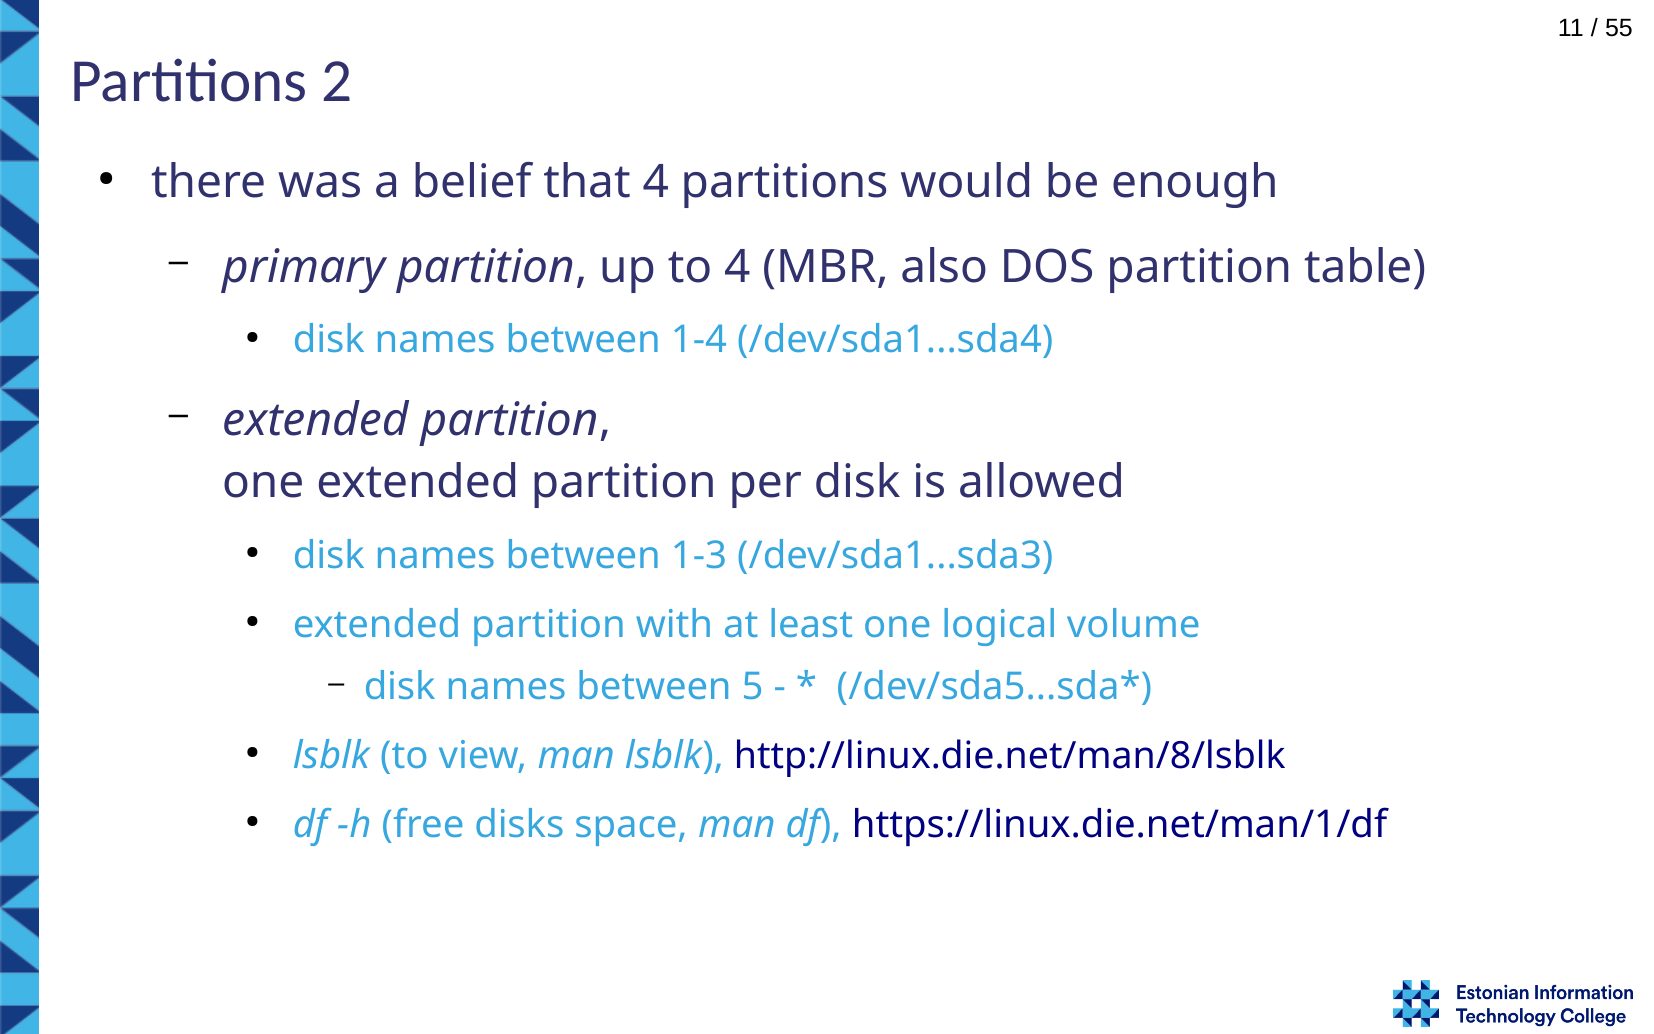

# Partitions 2
there was a belief that 4 partitions would be enough
primary partition, up to 4 (MBR, also DOS partition table)
disk names between 1-4 (/dev/sda1...sda4)
extended partition,
one extended partition per disk is allowed
disk names between 1-3 (/dev/sda1...sda3)
extended partition with at least one logical volume
disk names between 5 - * (/dev/sda5...sda*)
lsblk (to view, man lsblk), http://linux.die.net/man/8/lsblk
df -h (free disks space, man df), https://linux.die.net/man/1/df